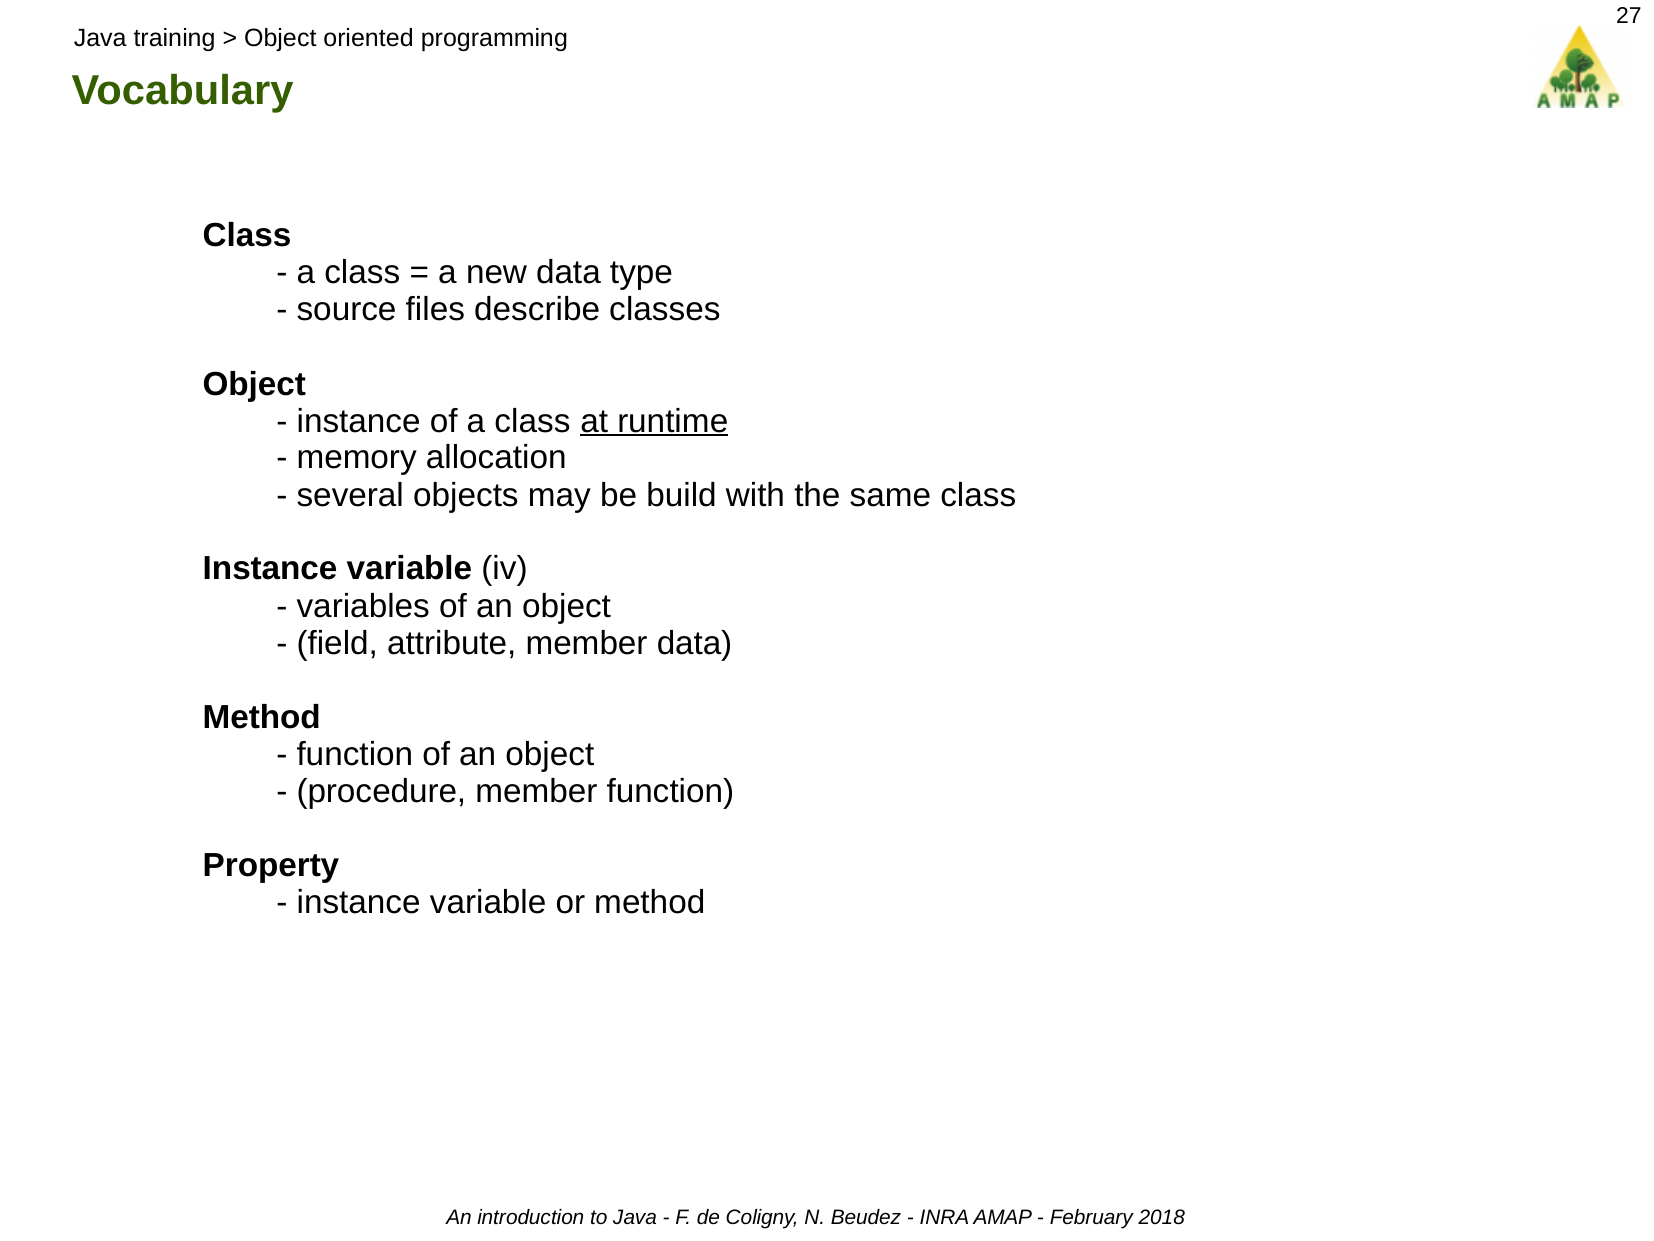

27
Java training > Object oriented programming
Vocabulary
Class
	- a class = a new data type
	- source files describe classes
Object
	- instance of a class at runtime
	- memory allocation
	- several objects may be build with the same class
Instance variable (iv)
	- variables of an object
	- (field, attribute, member data)
Method
	- function of an object
	- (procedure, member function)
Property
	- instance variable or method